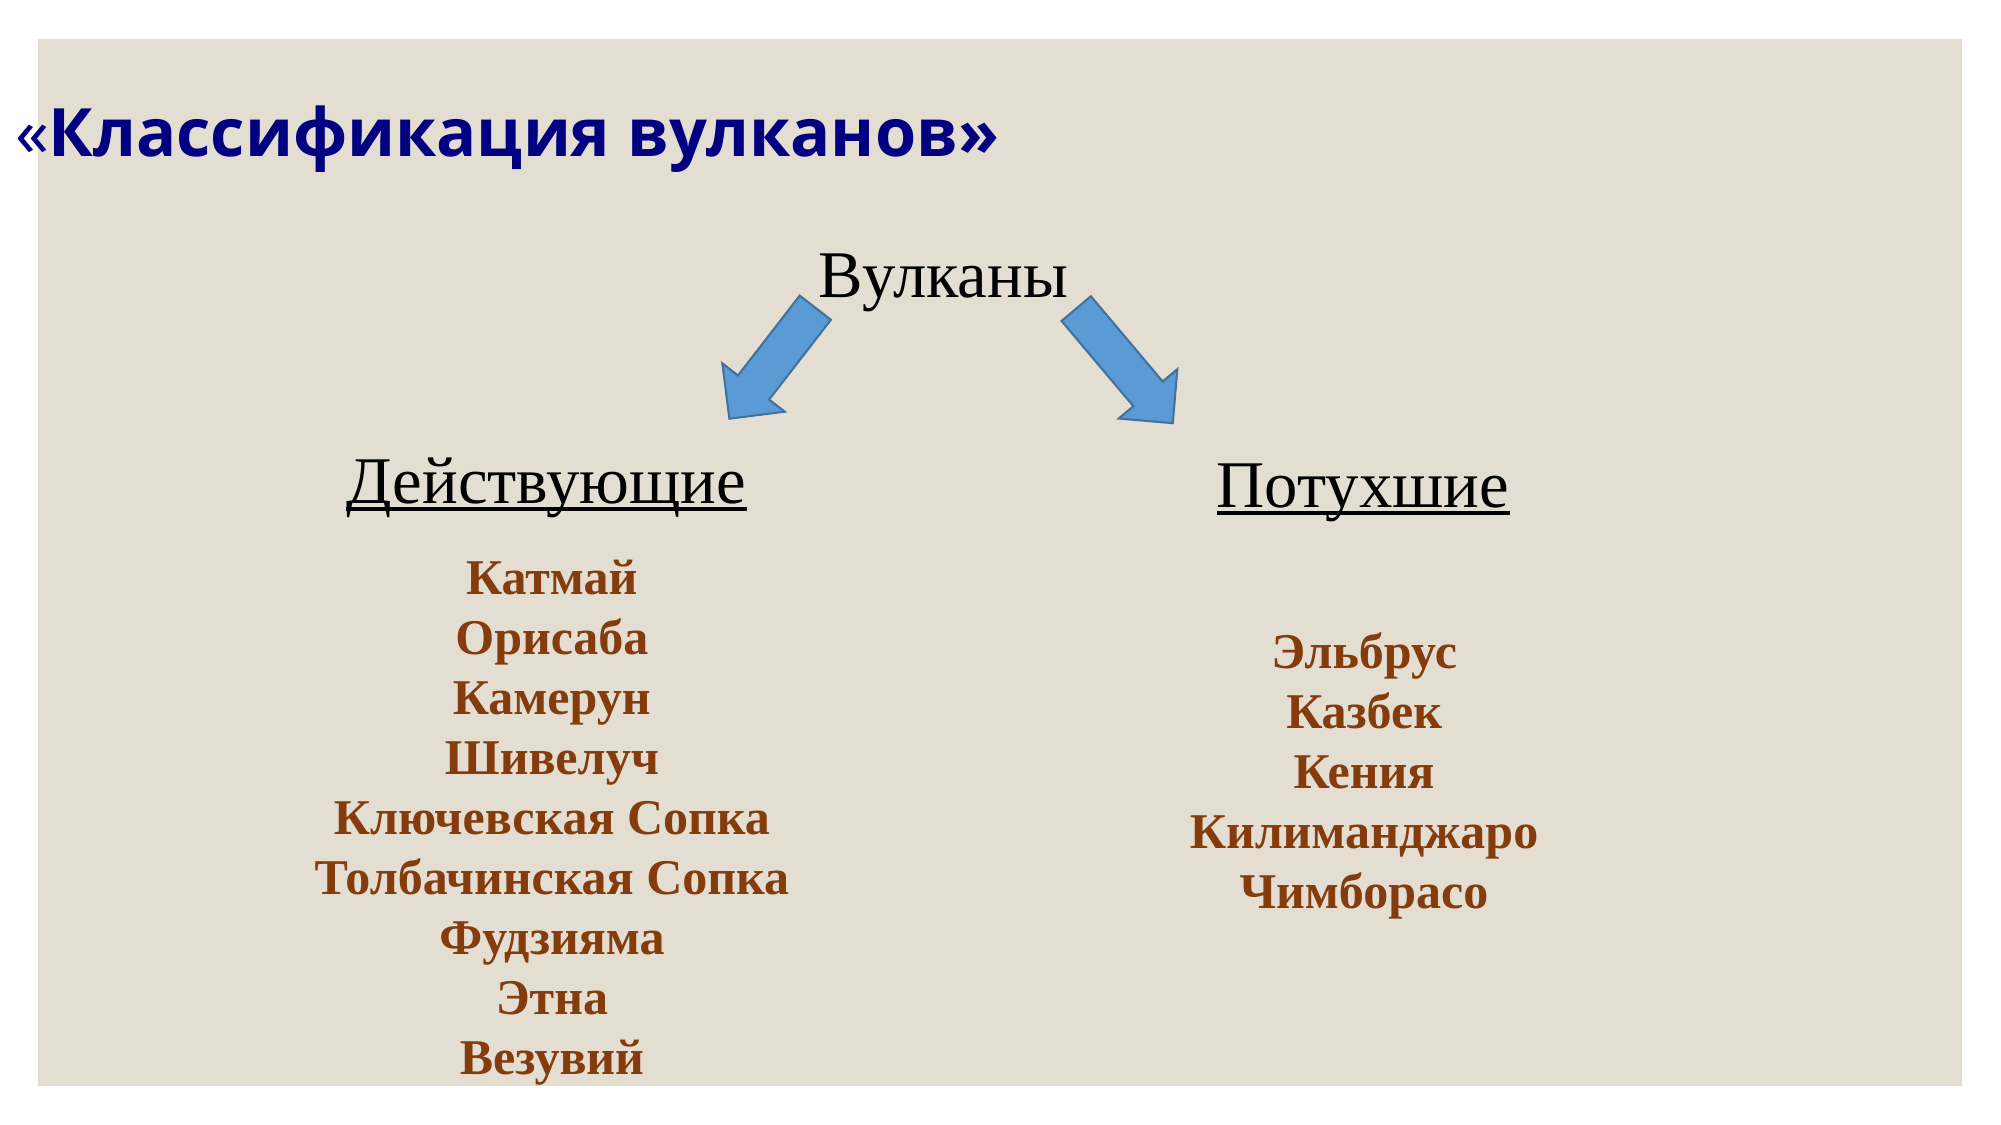

# «Классификация вулканов»
Вулканы
Действующие
Потухшие
Катмай
Орисаба
Камерун
Шивелуч
Ключевская Сопка
Толбачинская Сопка
Фудзияма
Этна
Везувий
Эльбрус
Казбек
Кения
Килиманджаро
Чимборасо